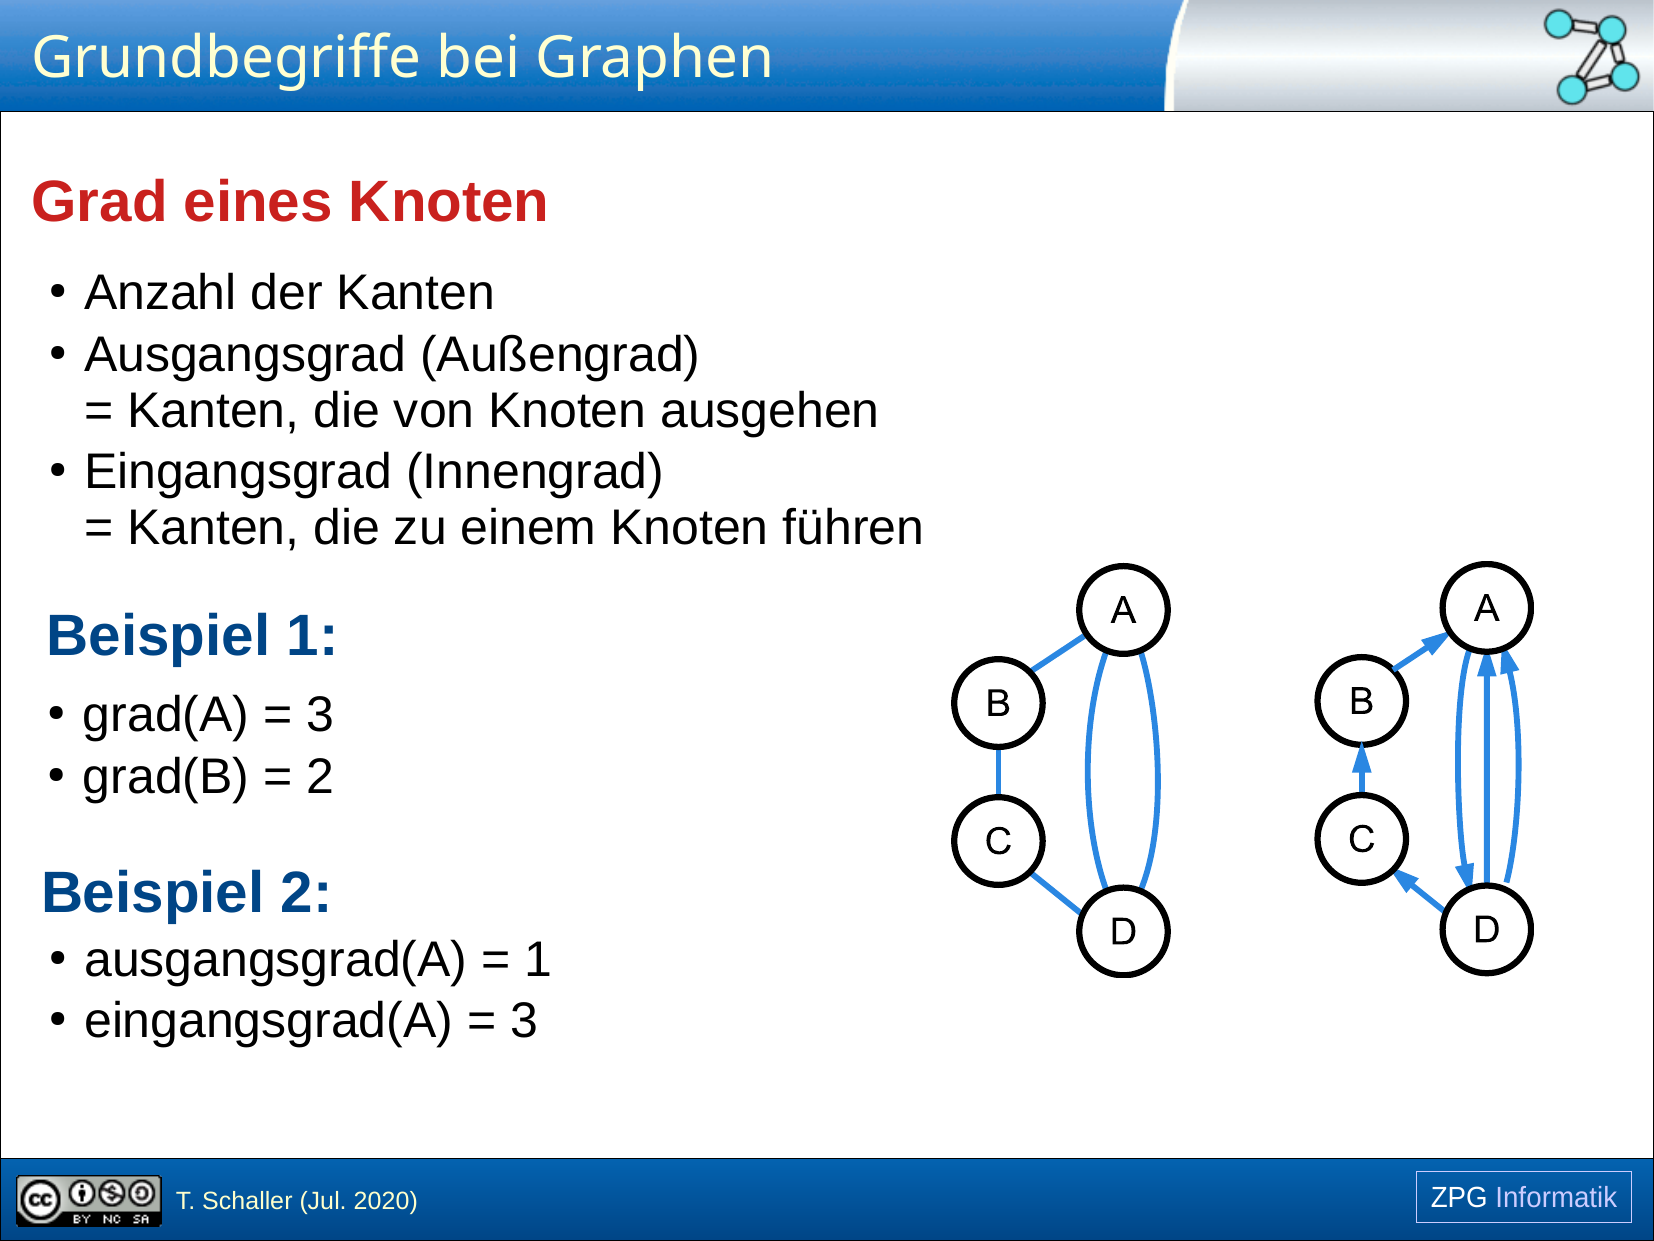

# Grundbegriffe bei Graphen
Grad eines Knoten
Anzahl der Kanten
Ausgangsgrad (Außengrad)
= Kanten, die von Knoten ausgehen
Eingangsgrad (Innengrad)
= Kanten, die zu einem Knoten führen
Beispiel 1:
grad(A) = 3
grad(B) = 2
Beispiel 2:
ausgangsgrad(A) = 1
eingangsgrad(A) = 3
8